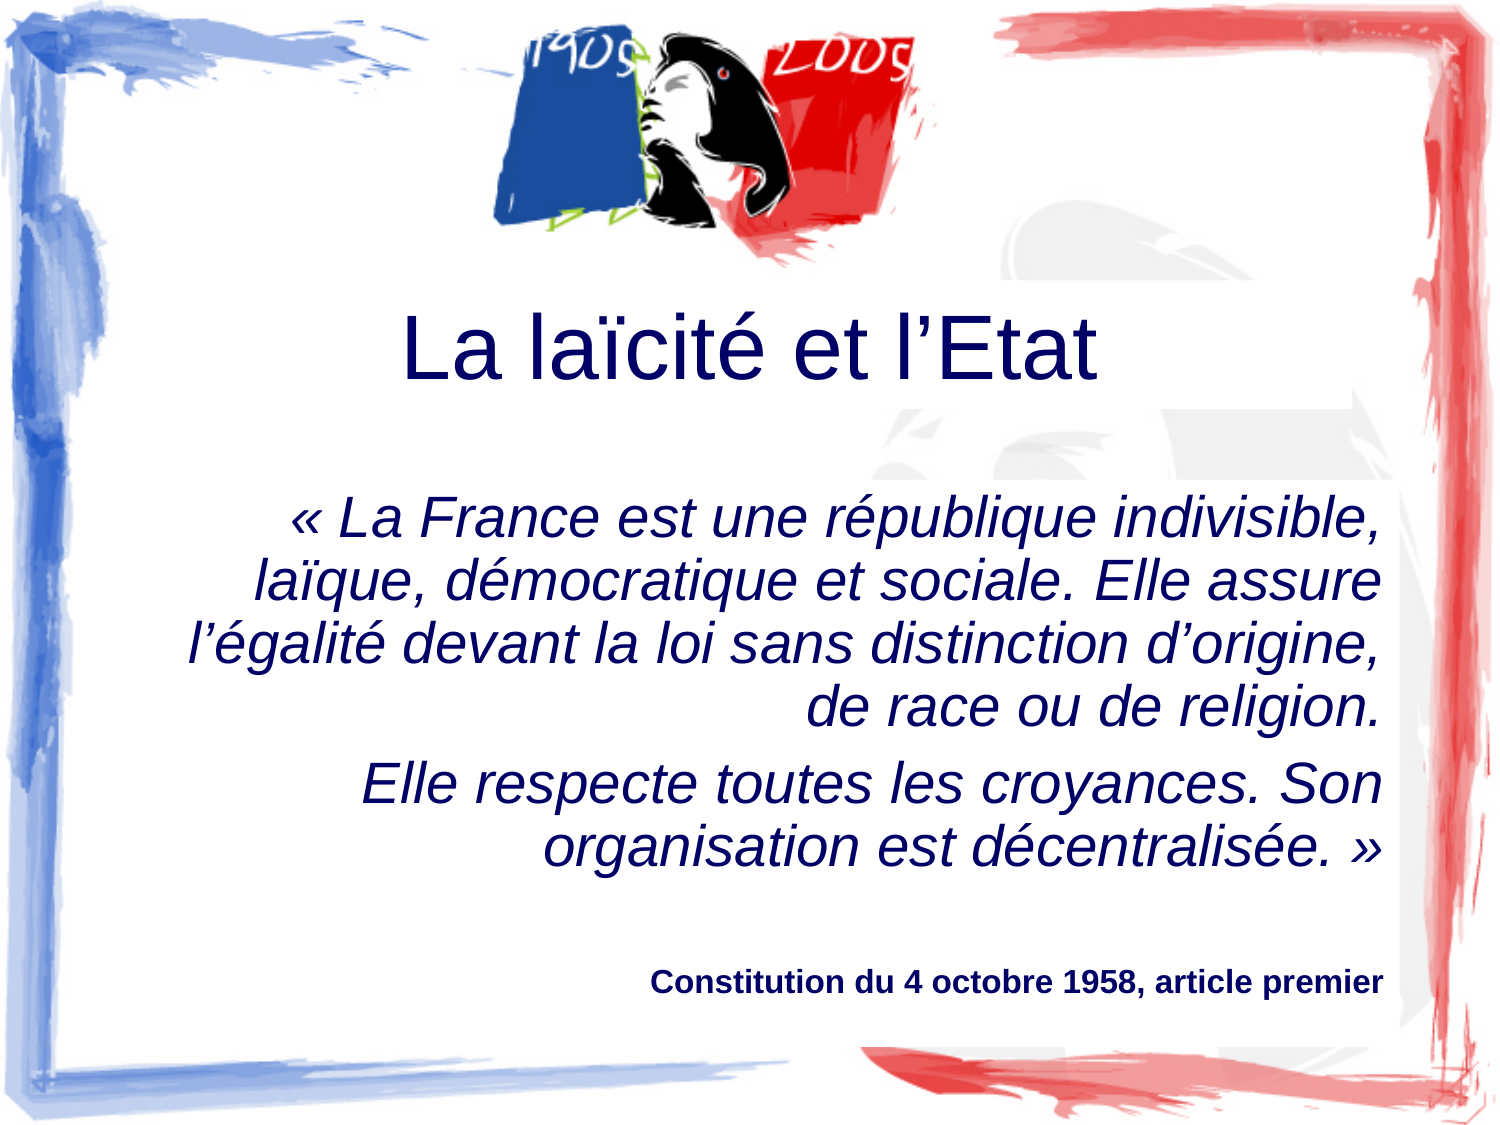

# La laïcité et l’Etat
« La France est une république indivisible, laïque, démocratique et sociale. Elle assure l’égalité devant la loi sans distinction d’origine, de race ou de religion.
Elle respecte toutes les croyances. Son organisation est décentralisée. »
Constitution du 4 octobre 1958, article premier